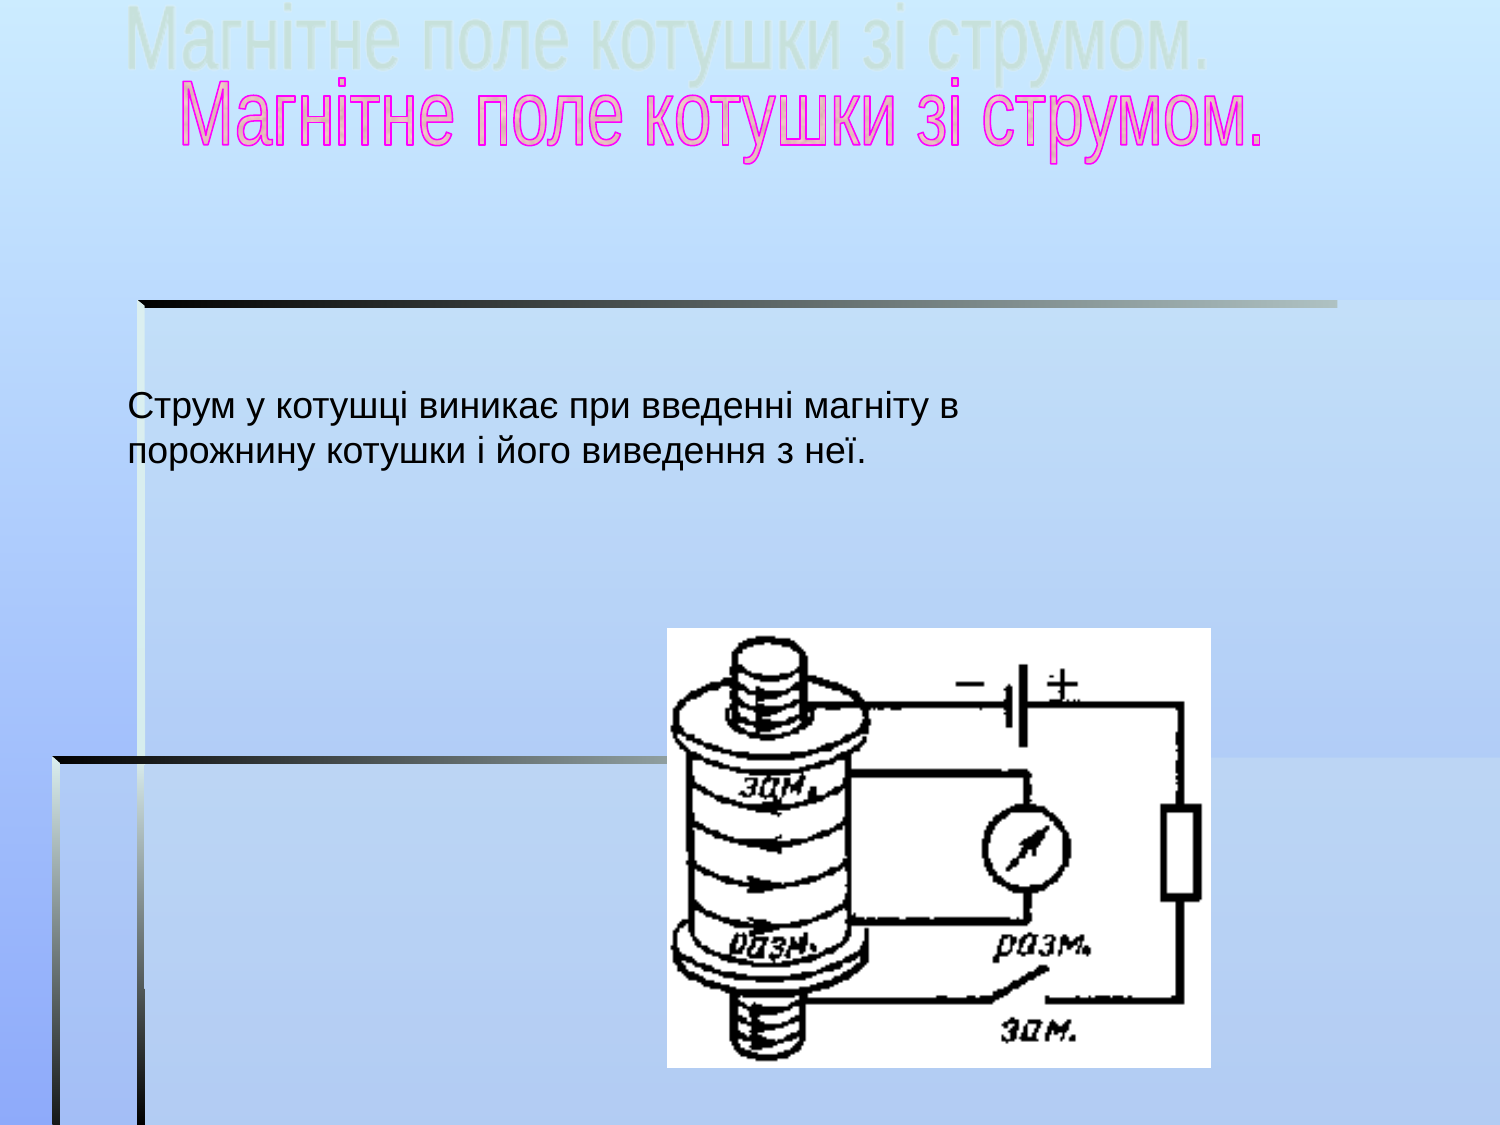

Магнітне поле котушки зі струмом.
Струм у котушці виникає при введенні магніту в порожнину котушки і його виведення з неї.